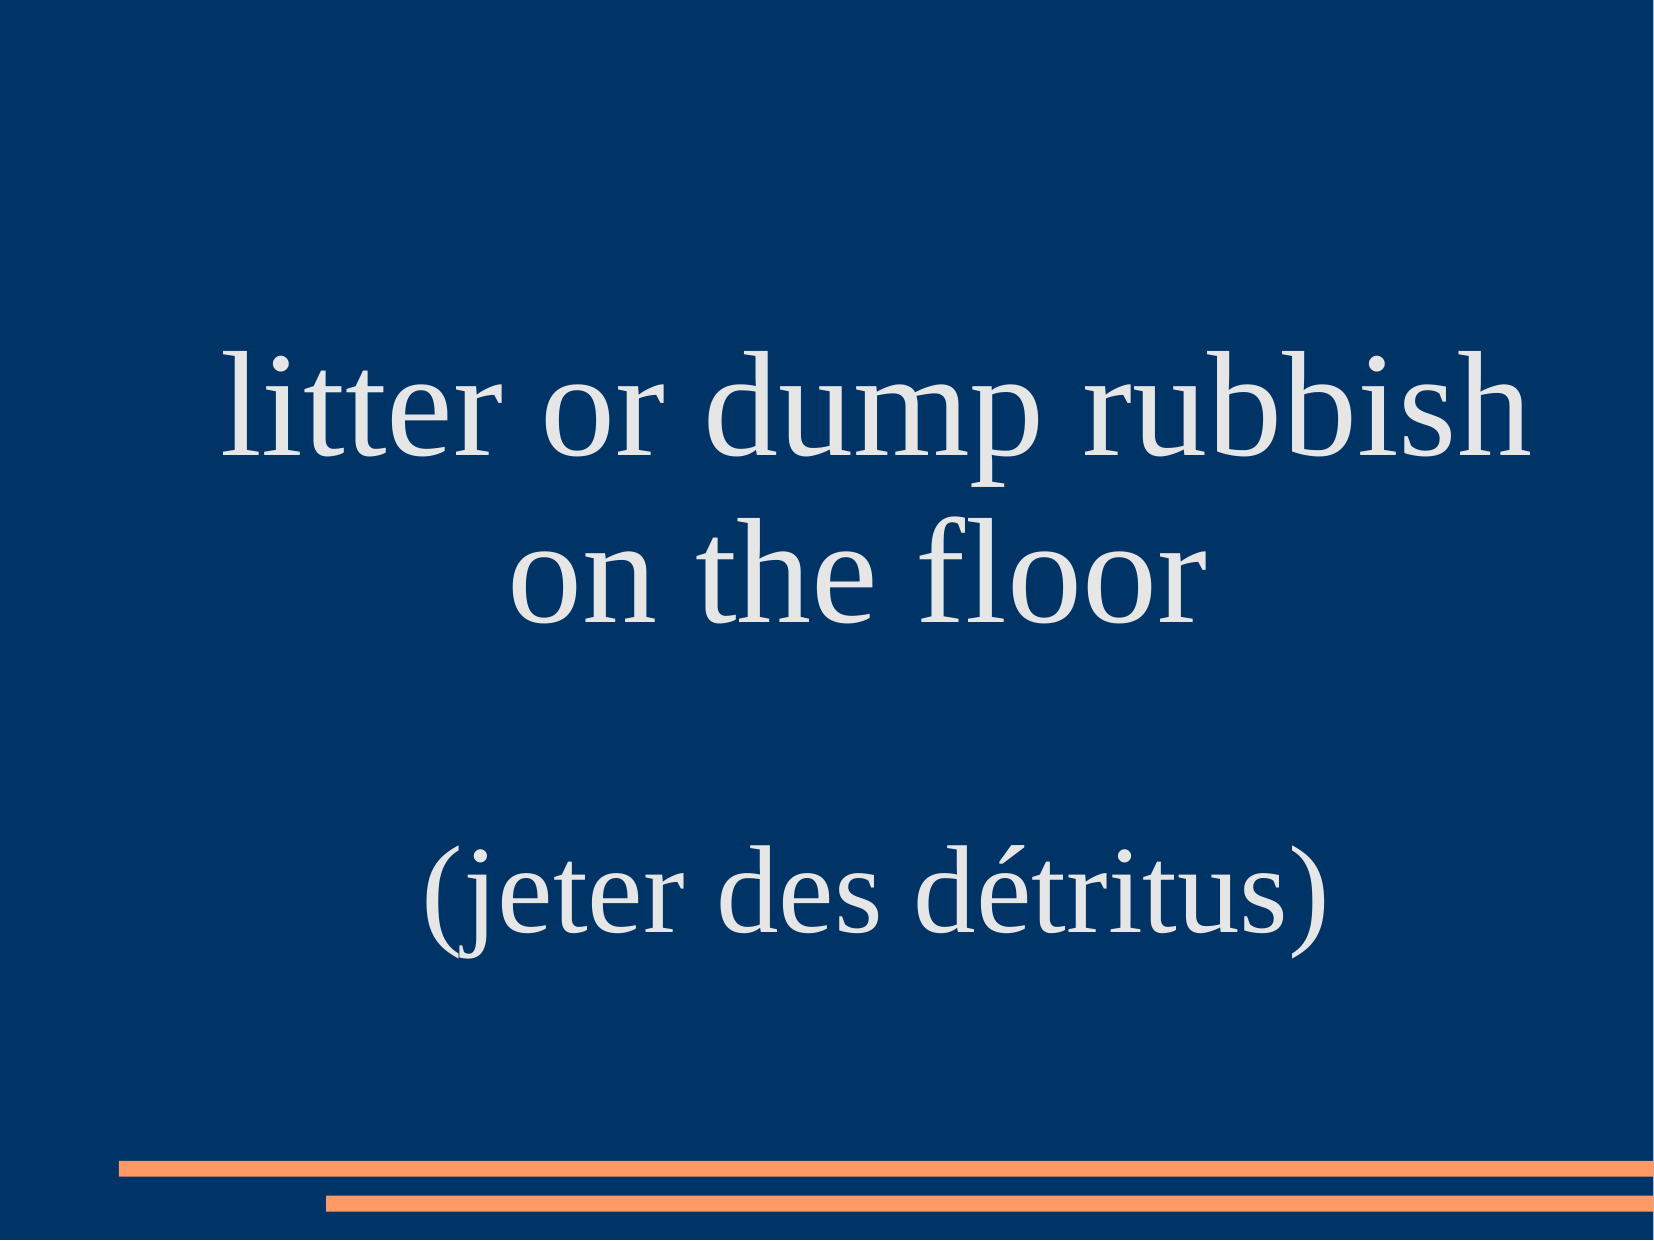

#
litter or dump rubbish on the floor
(jeter des détritus)